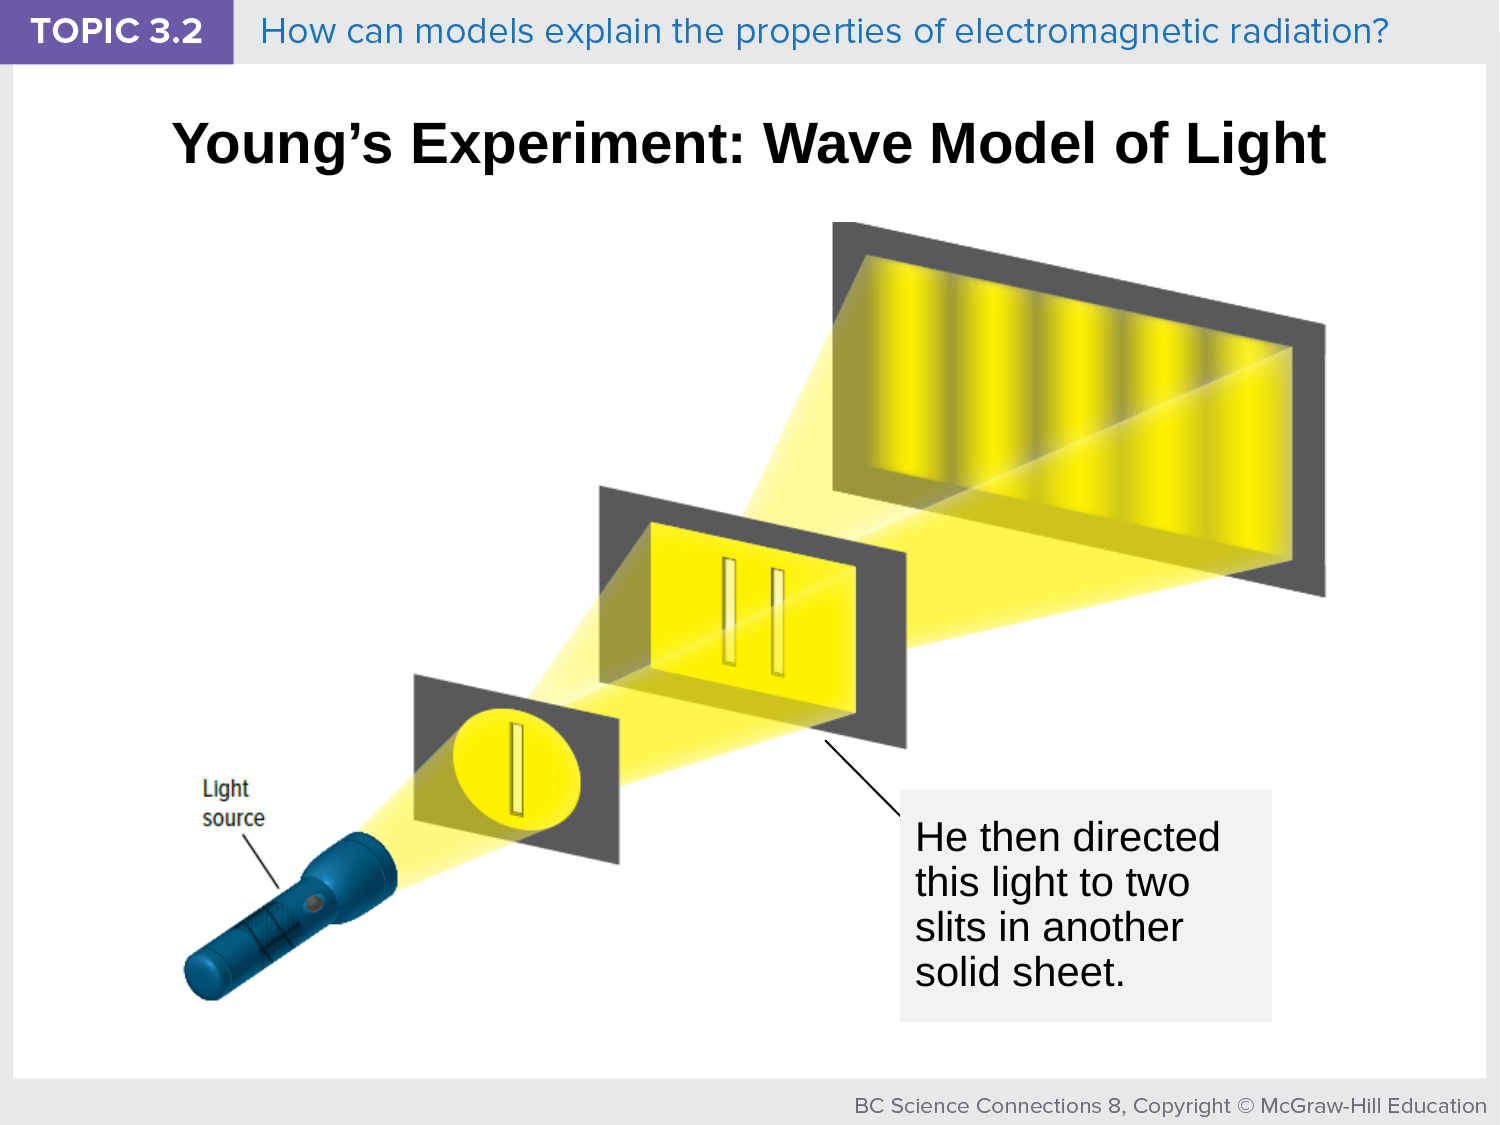

# Young’s Experiment: Wave Model of Light
He then directed this light to two slits in another solid sheet.